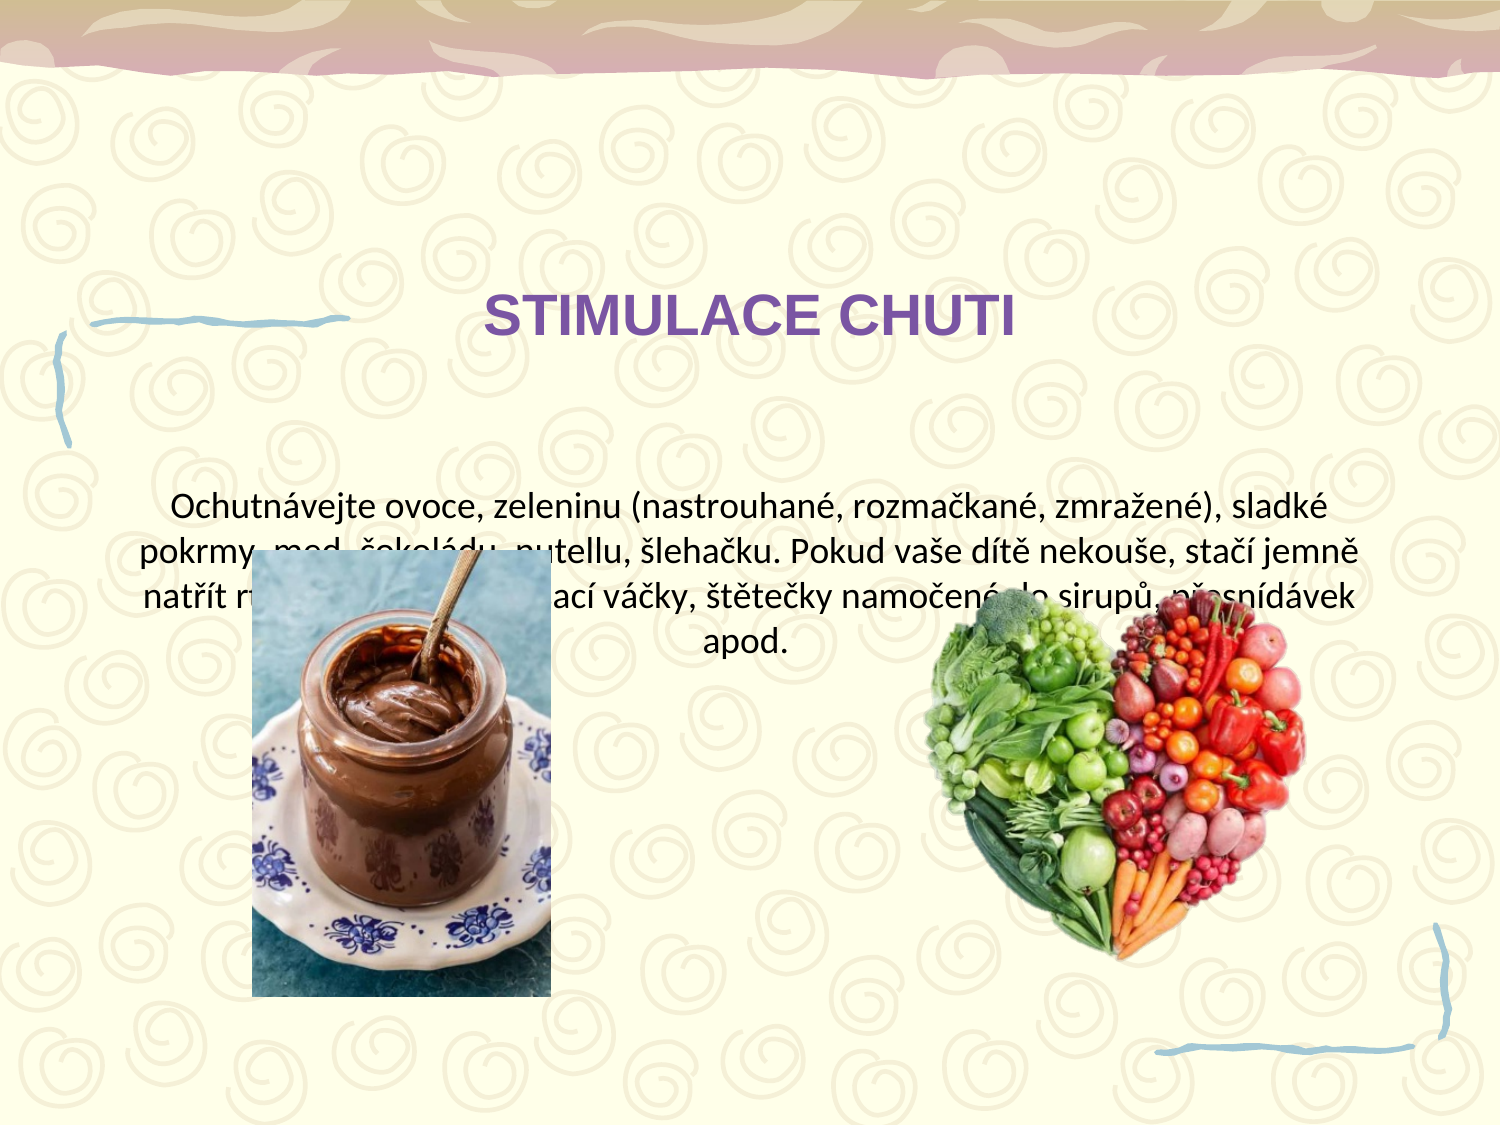

# STIMULACE CHUTI Ochutnávejte ovoce, zeleninu (nastrouhané, rozmačkané, zmražené), sladké pokrmy, med, čokoládu, nutellu, šlehačku. Pokud vaše dítě nekouše, stačí jemně natřít rty, využít gázu, kousací váčky, štětečky namočené do sirupů, přesnídávek apod.